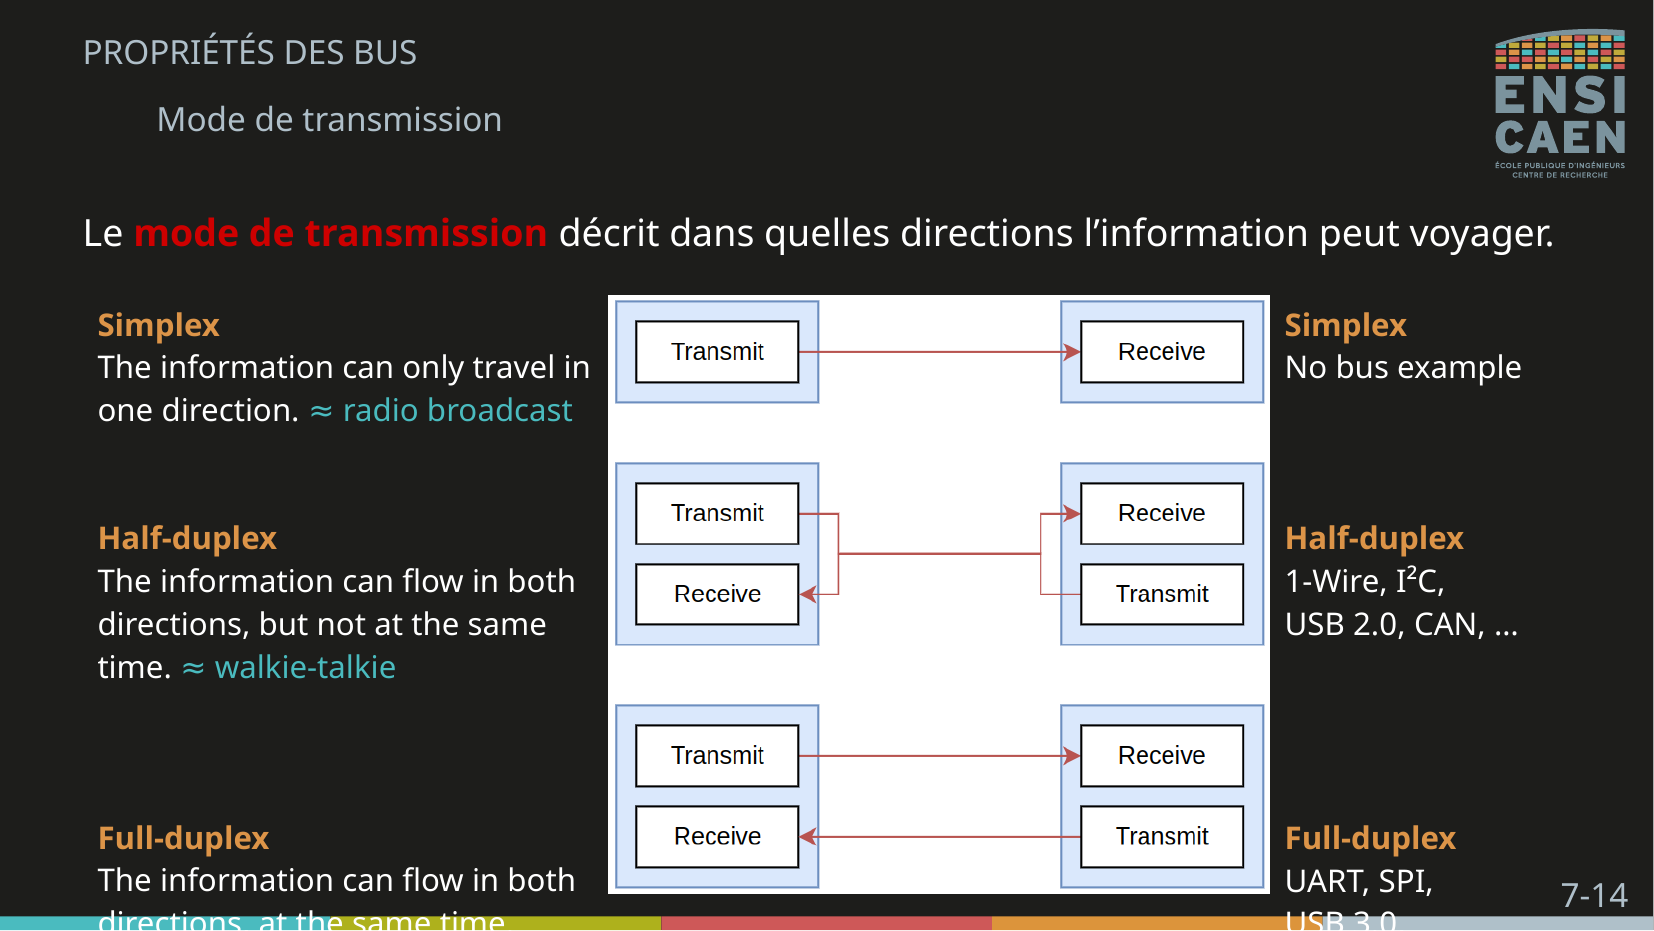

# PROPRIÉTÉS DES BUS Mode de transmission
Le mode de transmission décrit dans quelles directions l’information peut voyager.
Simplex
The information can only travel in one direction. ≈ radio broadcast
Half-duplex
The information can flow in both directions, but not at the same time. ≈ walkie-talkie
Full-duplex
The information can flow in both directions, at the same time.
≈ telephone
Simplex
No bus example
Half-duplex
1-Wire, I²C,
USB 2.0, CAN, …
Full-duplex
UART, SPI,
USB 3.0,
Ethernet, …